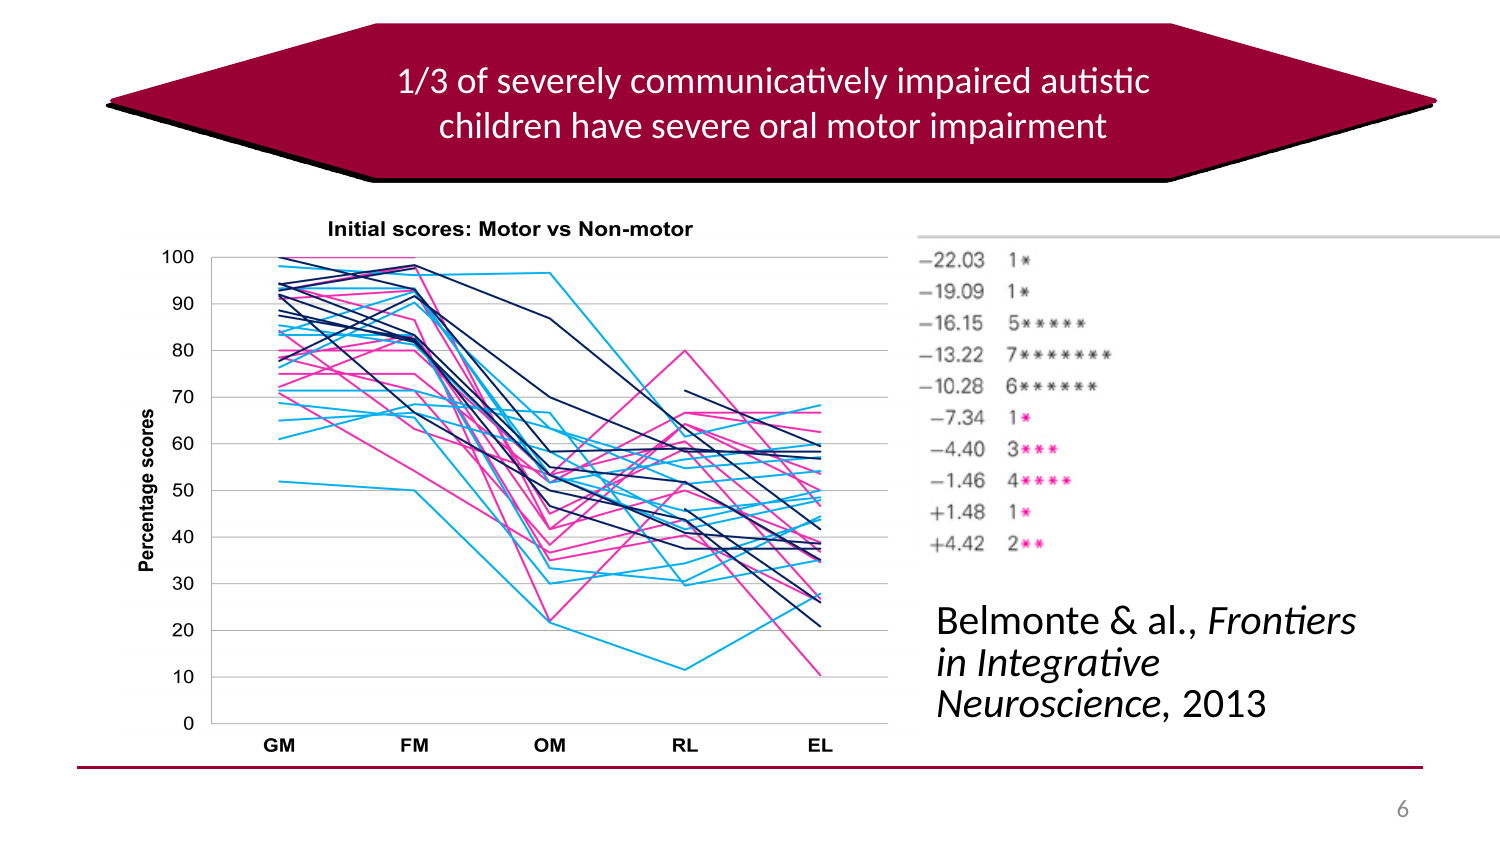

1/3 of severely communicatively impaired autistic children have severe oral motor impairment
Belmonte & al., Frontiers in Integrative Neuroscience, 2013